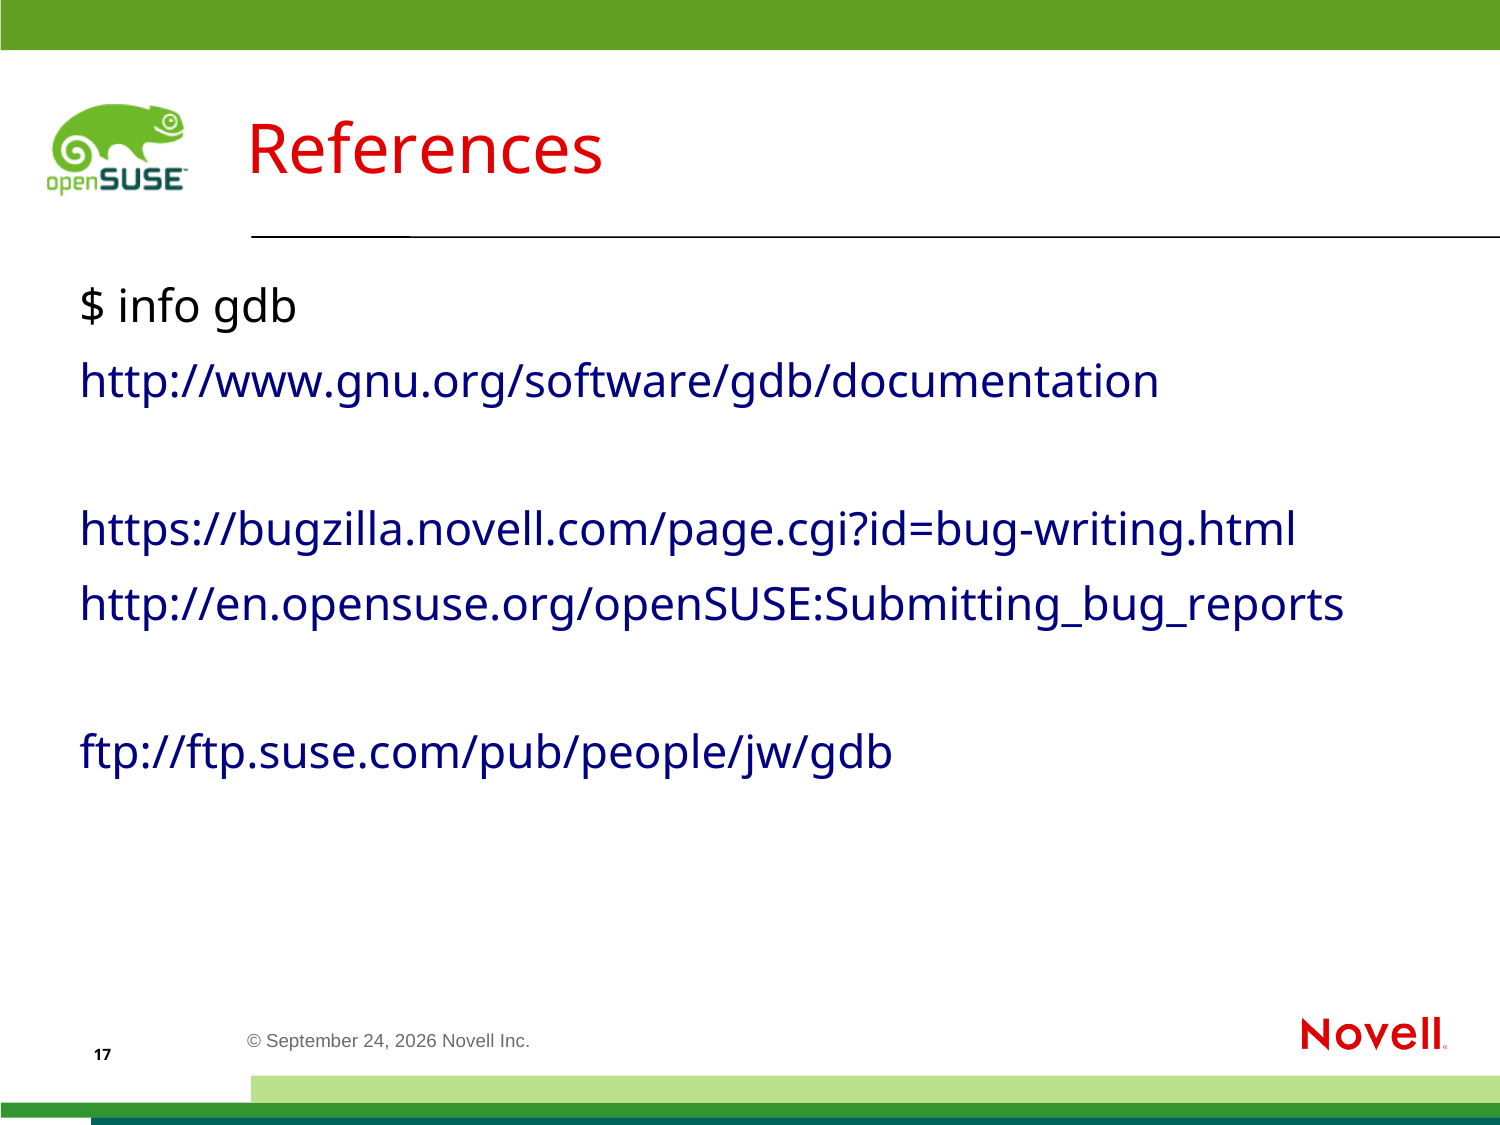

# References
$ info gdb
http://www.gnu.org/software/gdb/documentation
https://bugzilla.novell.com/page.cgi?id=bug-writing.html
http://en.opensuse.org/openSUSE:Submitting_bug_reports
ftp://ftp.suse.com/pub/people/jw/gdb